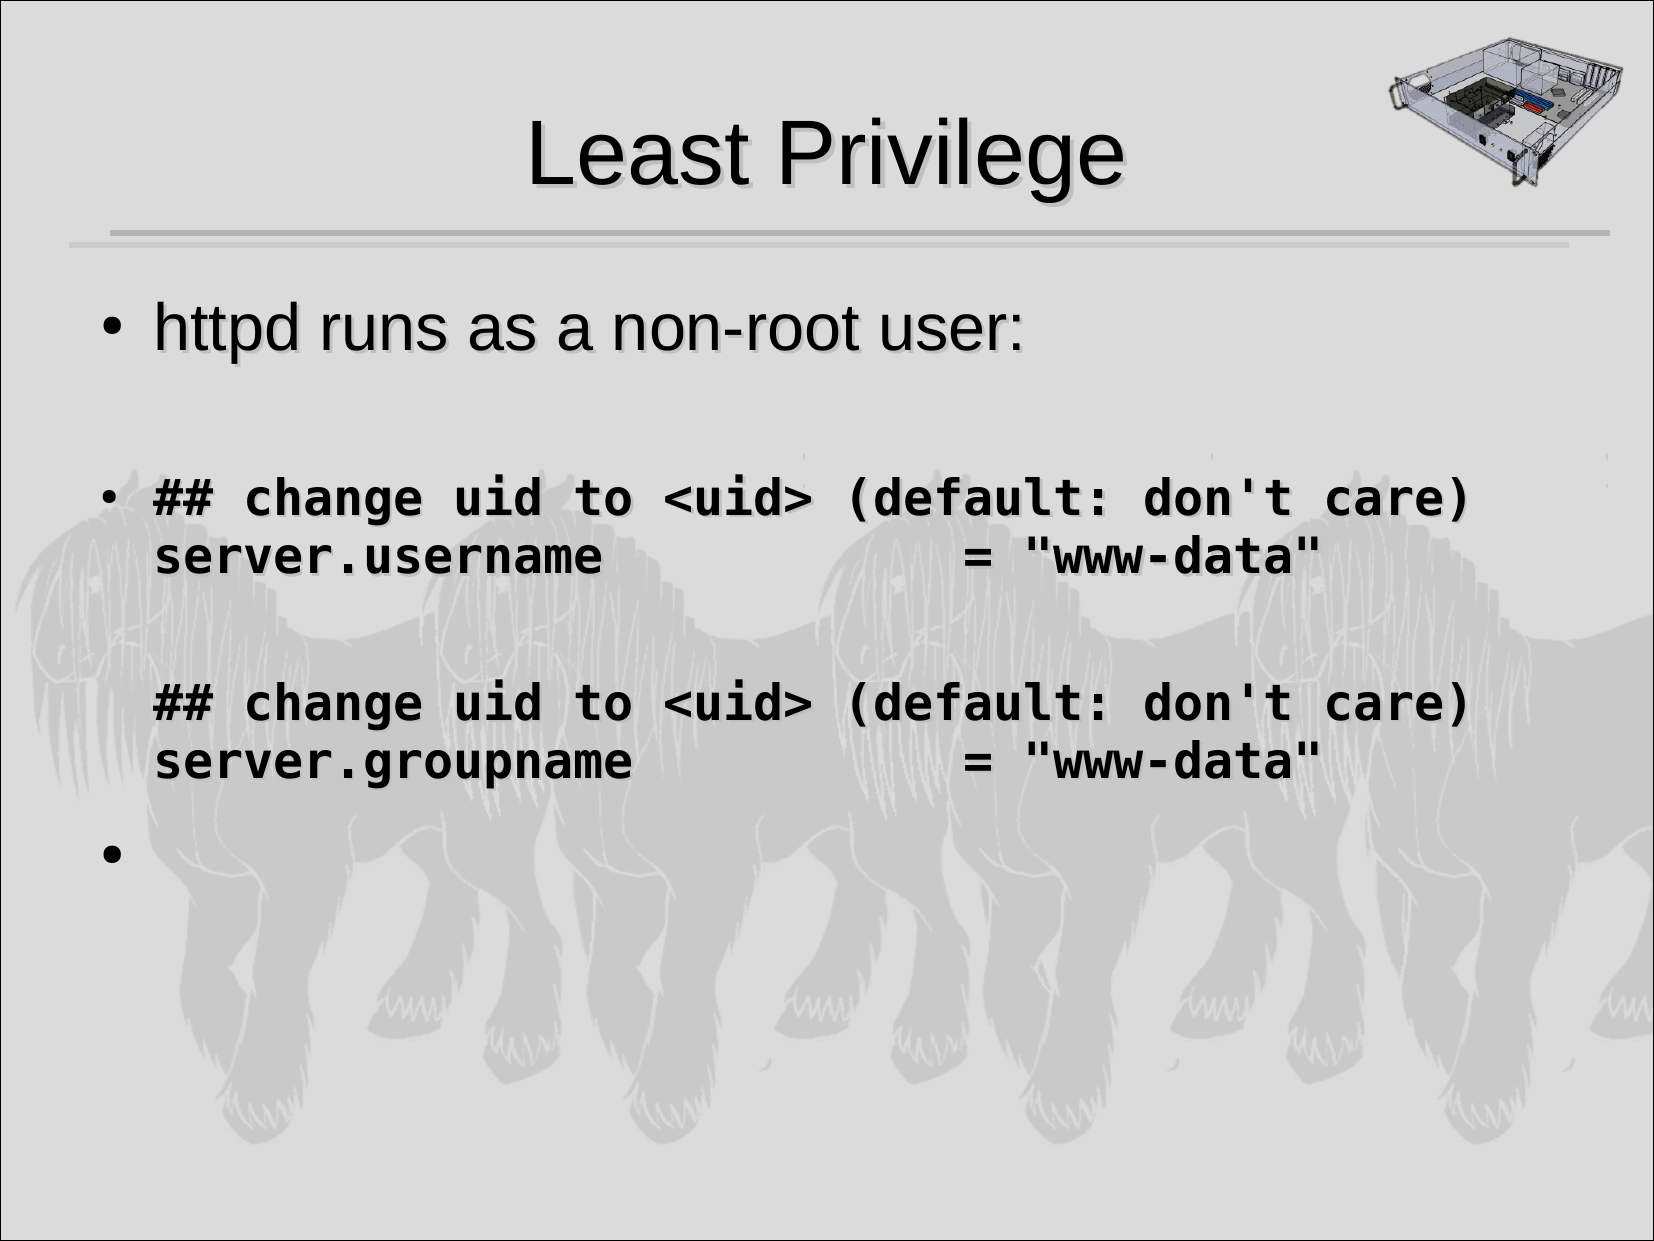

# Least Privilege
httpd runs as a non-root user:
## change uid to <uid> (default: don't care) server.username = "www-data"
## change uid to <uid> (default: don't care)
server.groupname = "www-data"